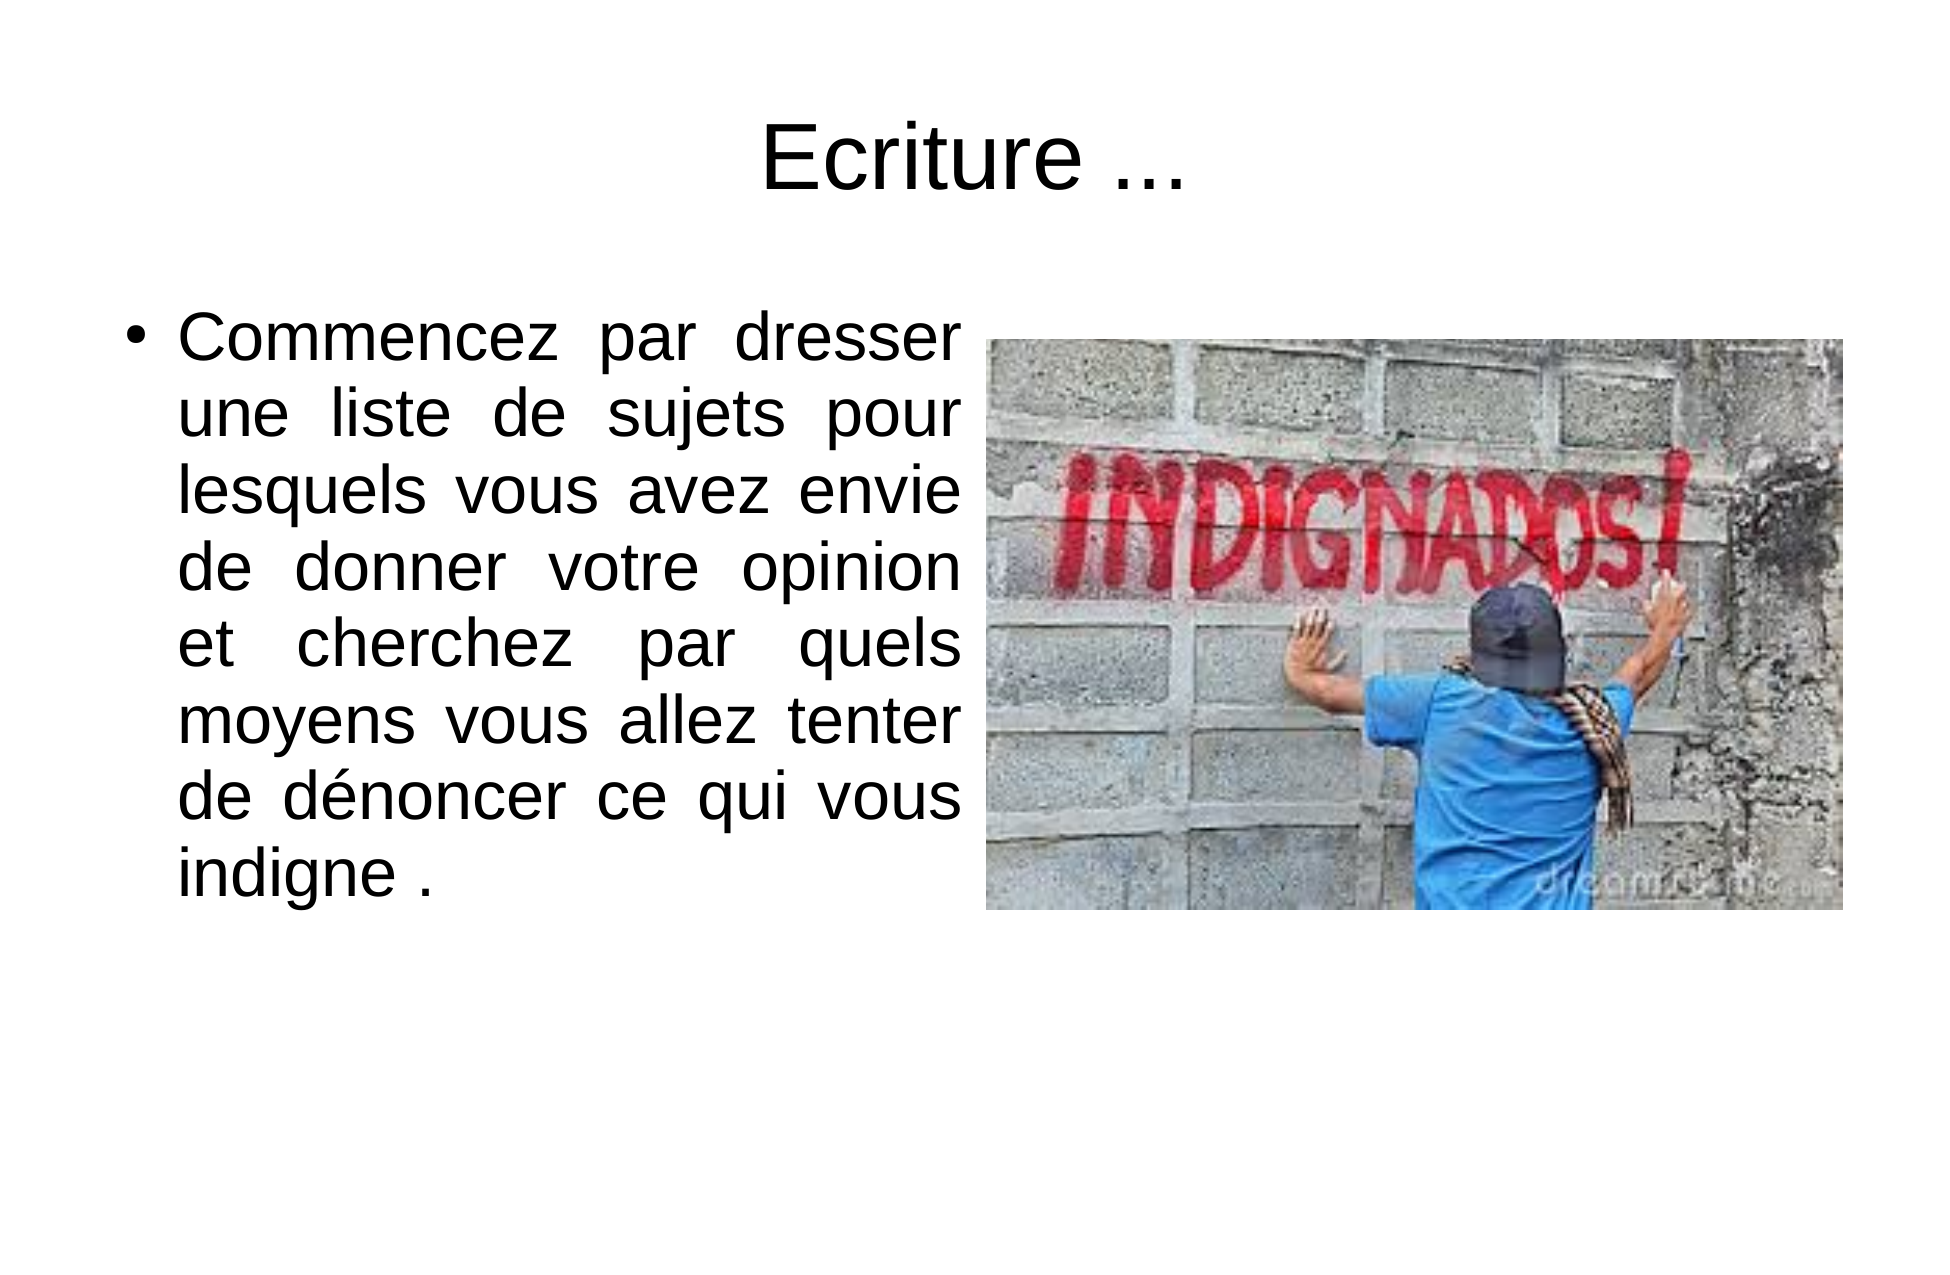

# Ecriture ...
Commencez par dresser une liste de sujets pour lesquels vous avez envie de donner votre opinion et cherchez par quels moyens vous allez tenter de dénoncer ce qui vous indigne .